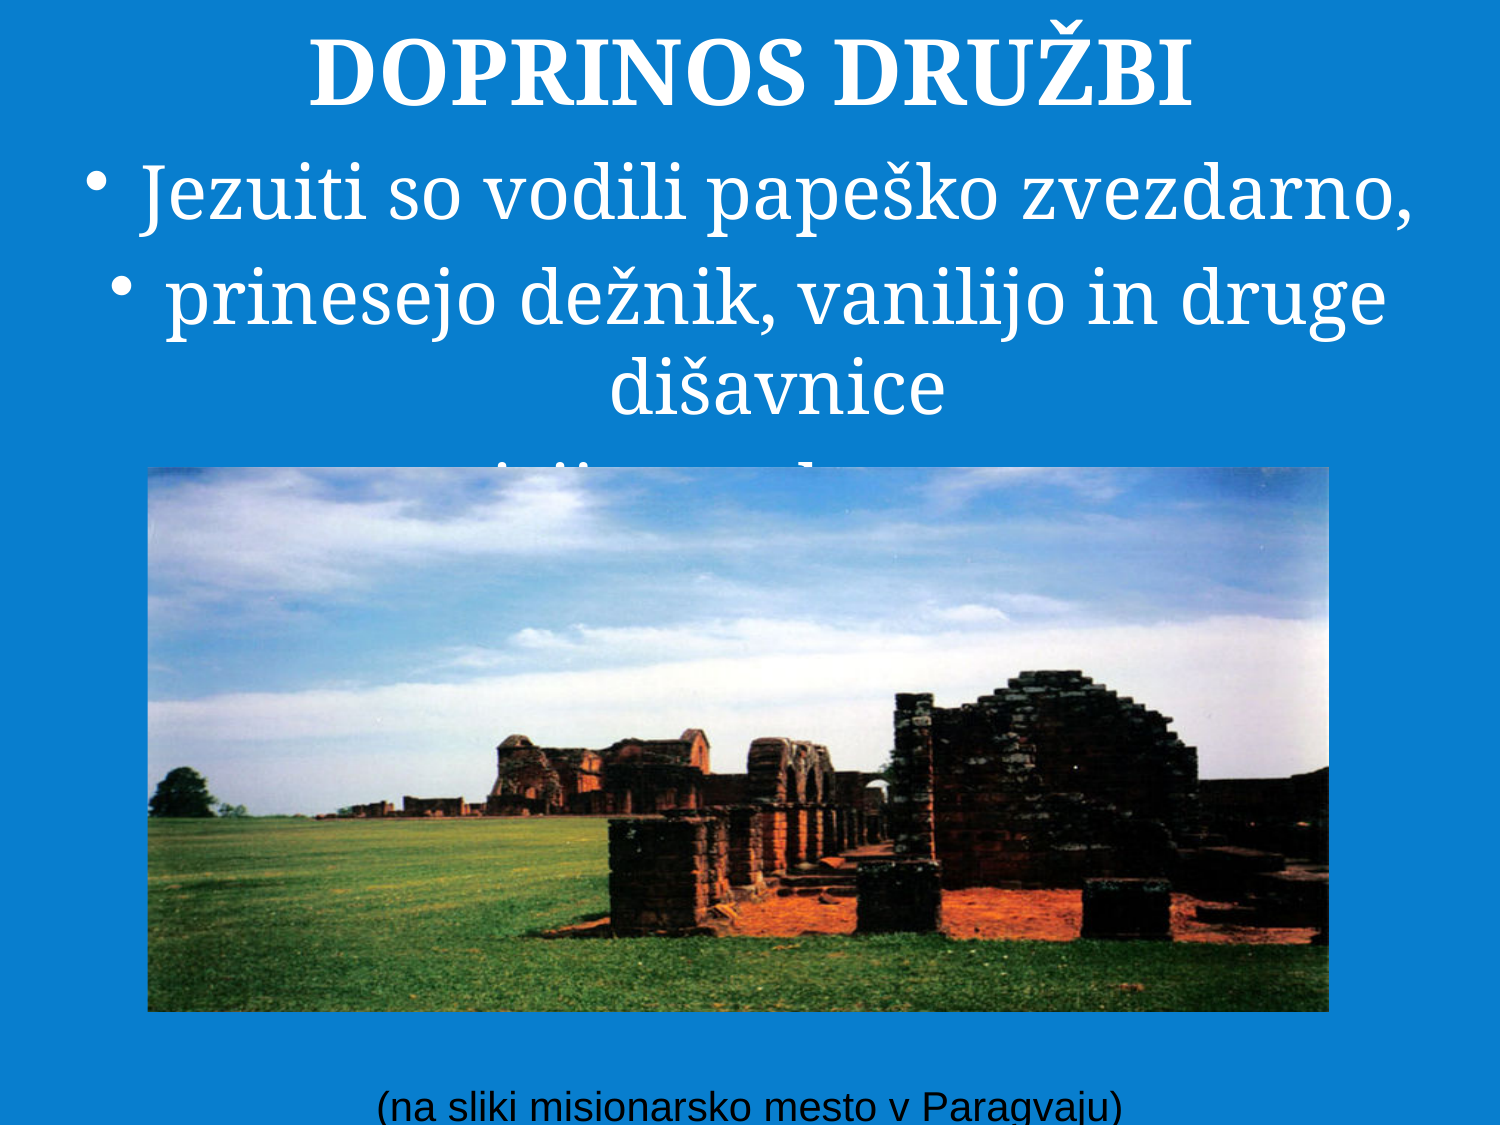

# DOPRINOS DRUŽBI
Jezuiti so vodili papeško zvezdarno,
prinesejo dežnik, vanilijo in druge dišavnice
misijonarska mesta.
(na sliki misionarsko mesto v Paragvaju)